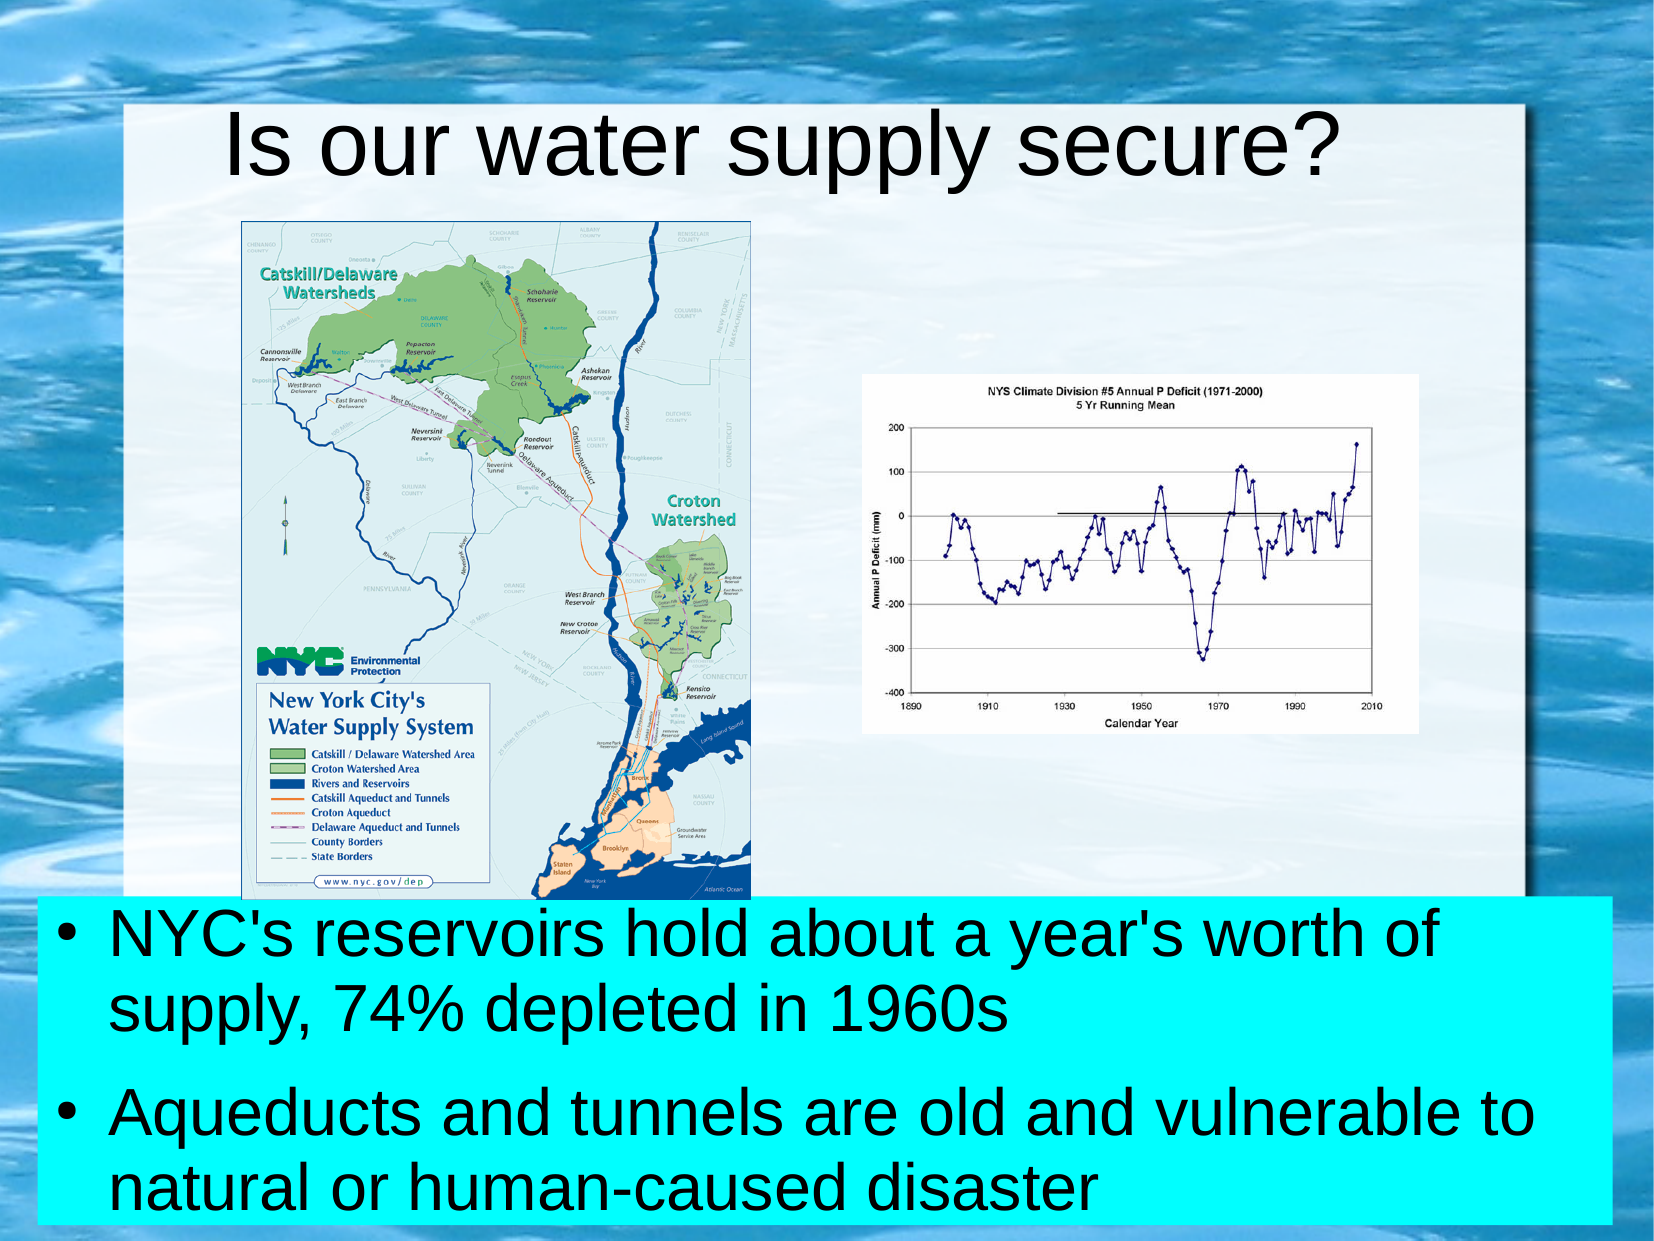

# Is our water supply secure?
NYC's reservoirs hold about a year's worth of supply, 74% depleted in 1960s
Aqueducts and tunnels are old and vulnerable to natural or human-caused disaster